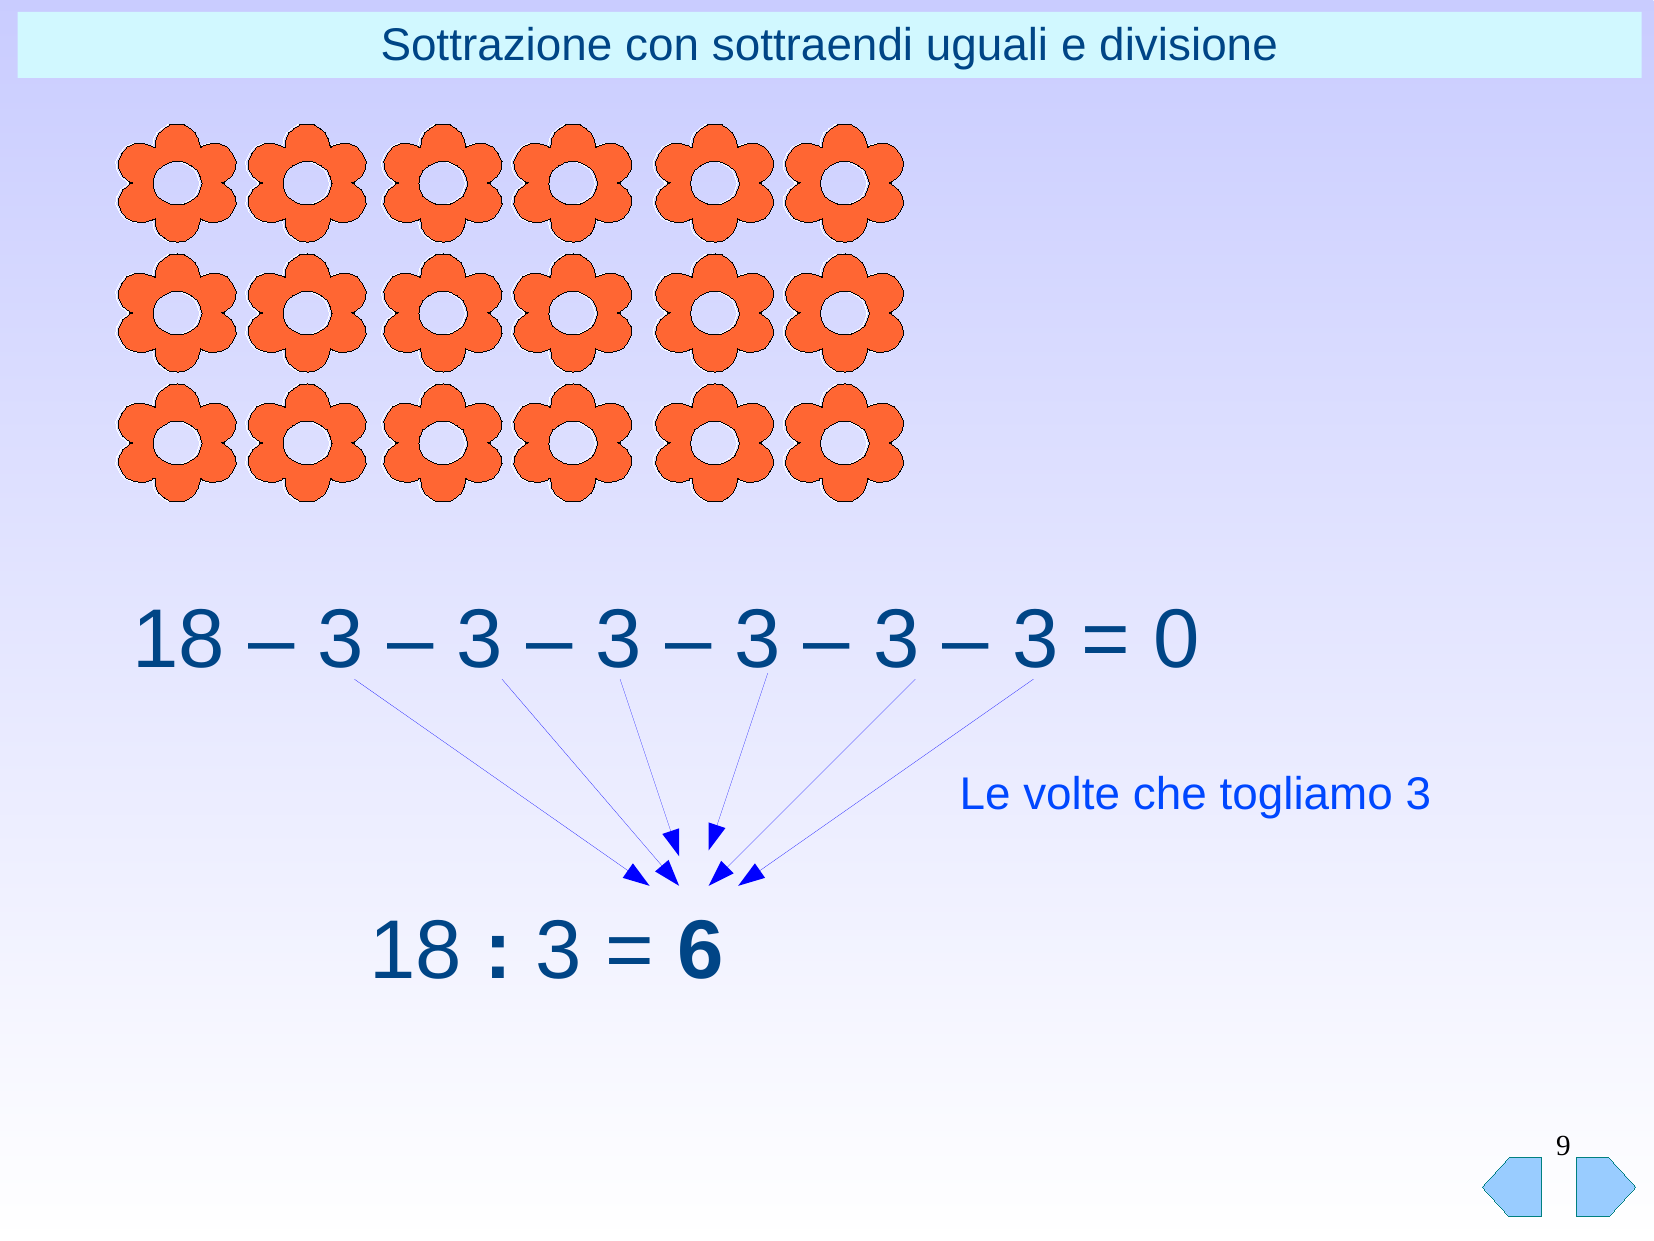

Sottrazione con sottraendi uguali e divisione
18 – 3 – 3 – 3 – 3 – 3 – 3 = 0
Le volte che togliamo 3
18 : 3 = 6
9